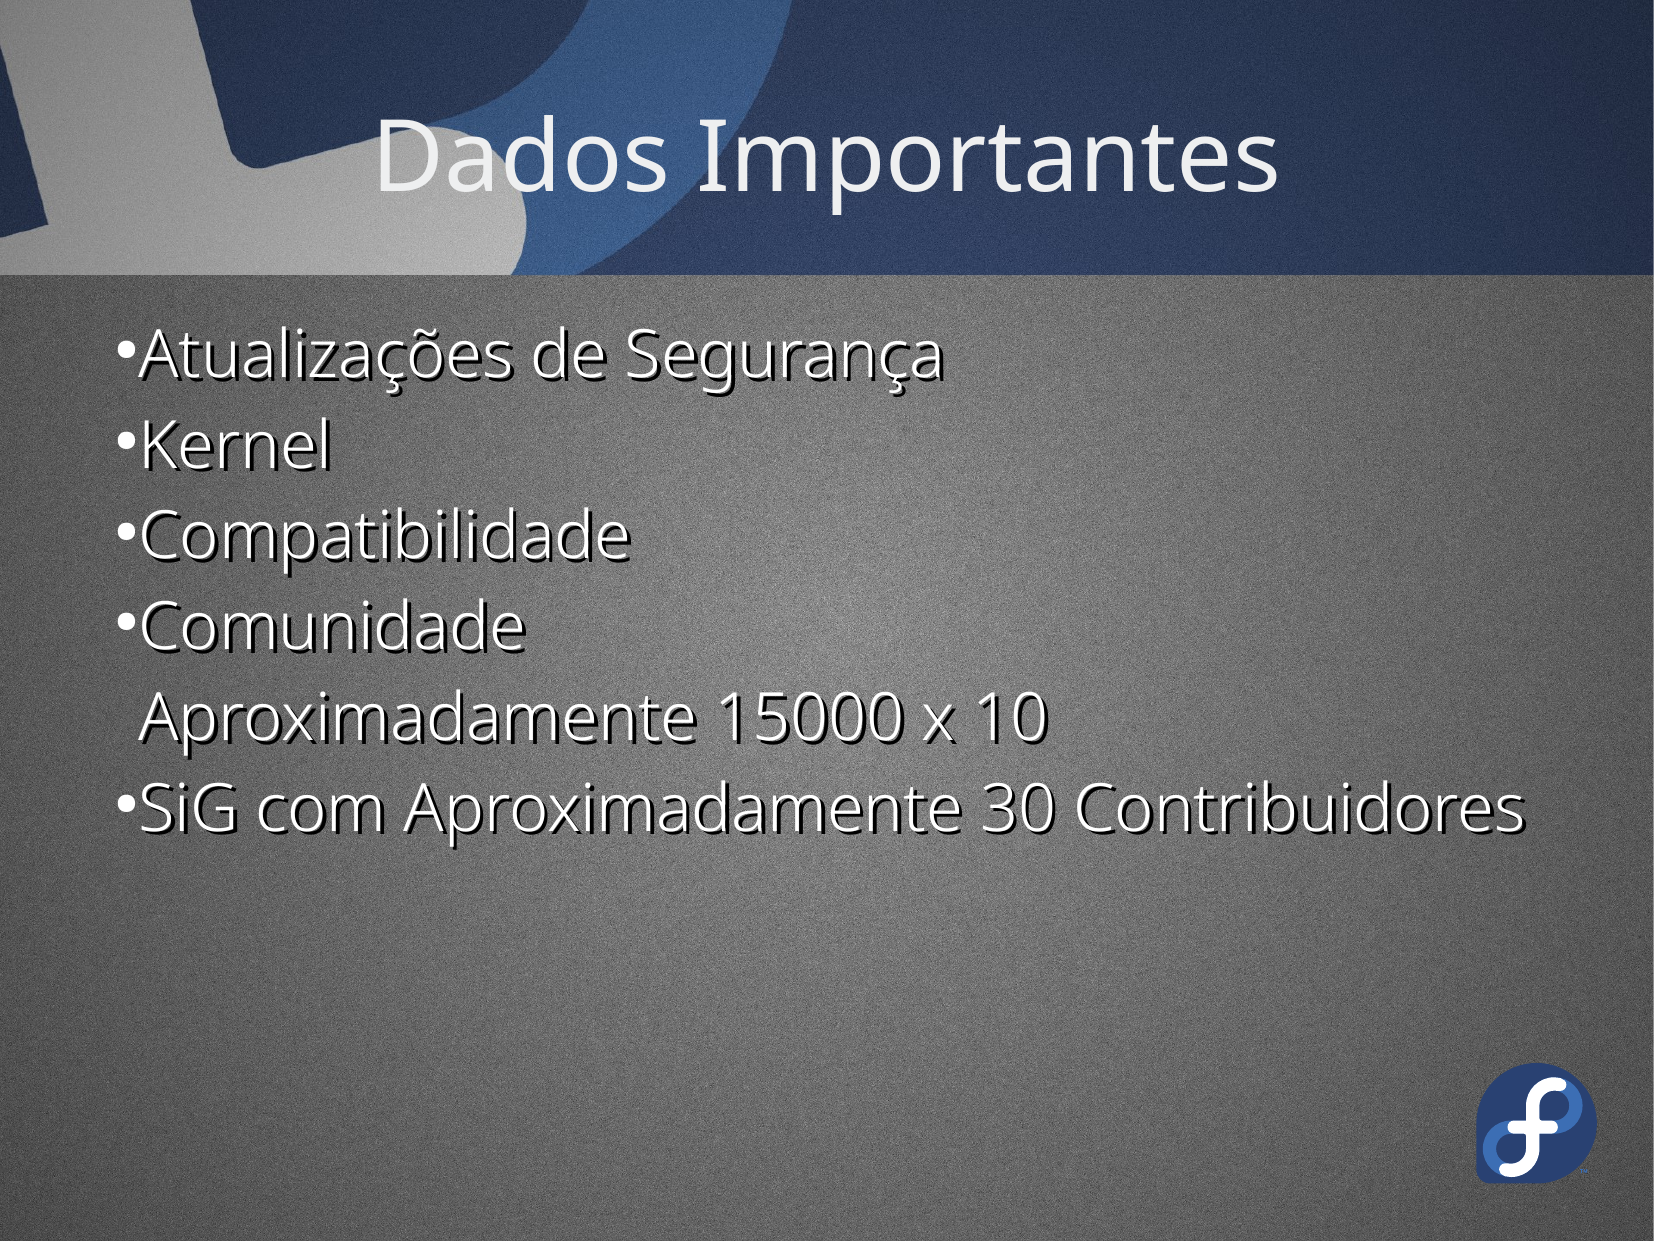

# Dados Importantes
Atualizações de Segurança
Kernel
Compatibilidade
Comunidade
Aproximadamente 15000 x 10
SiG com Aproximadamente 30 Contribuidores